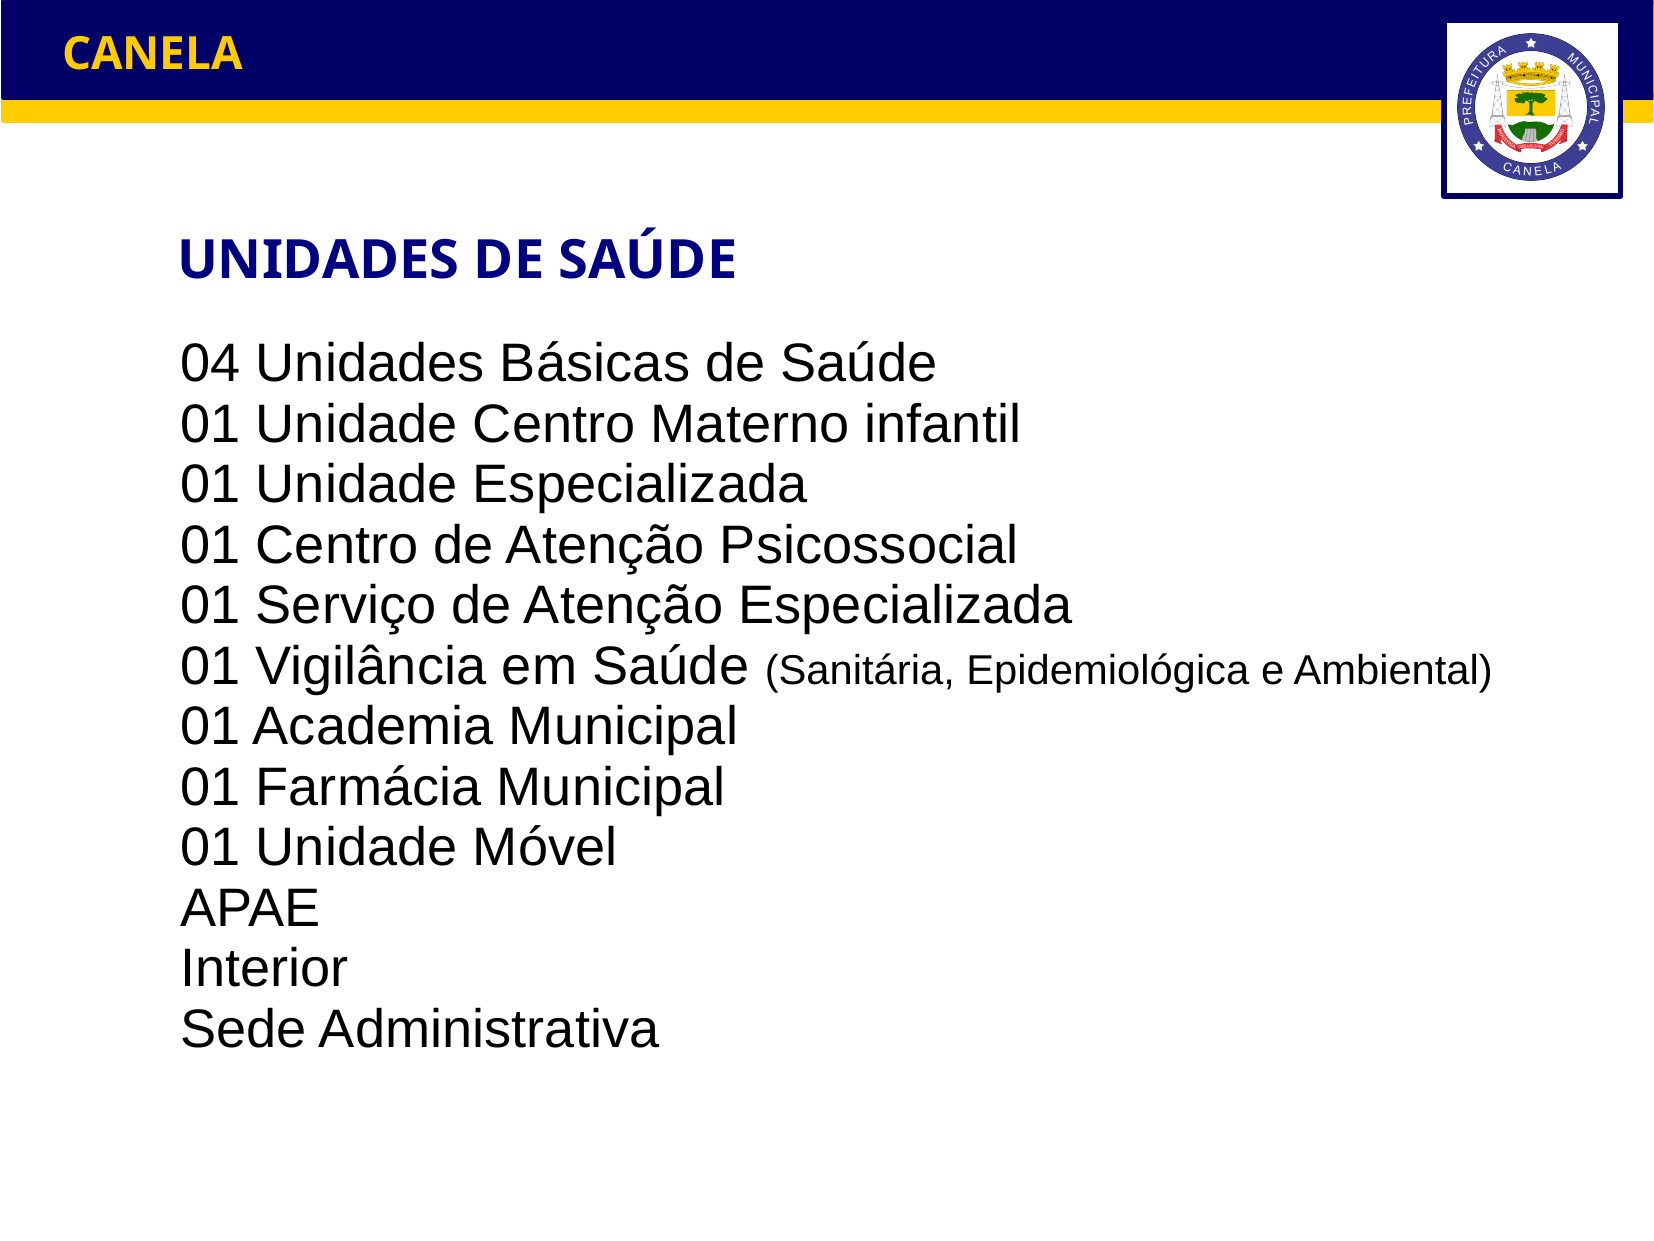

CANELA
CANELA
UNIDADES DE SAÚDE
04 Unidades Básicas de Saúde
01 Unidade Centro Materno infantil
01 Unidade Especializada
01 Centro de Atenção Psicossocial
01 Serviço de Atenção Especializada
01 Vigilância em Saúde (Sanitária, Epidemiológica e Ambiental)
01 Academia Municipal
01 Farmácia Municipal
01 Unidade Móvel
APAE
Interior
Sede Administrativa